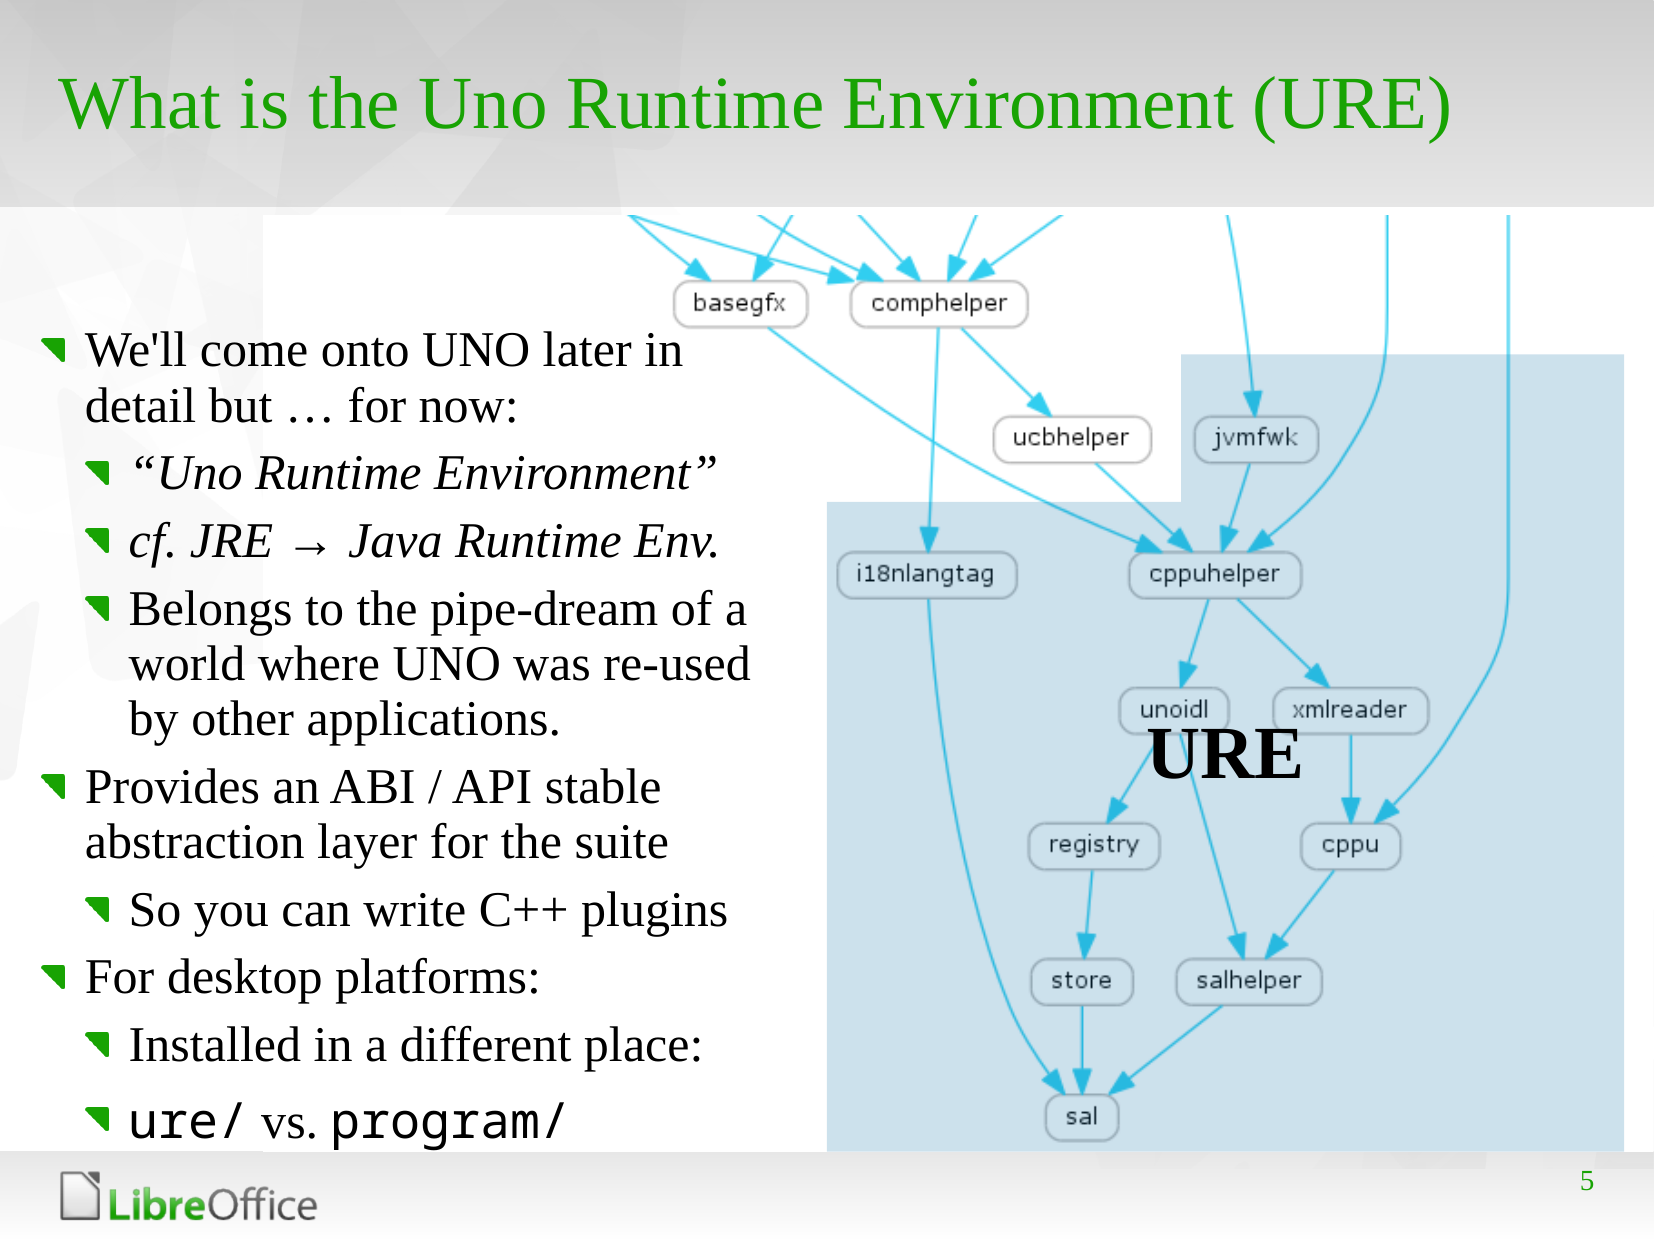

# What is the Uno Runtime Environment (URE)
We'll come onto UNO later in detail but … for now:
“Uno Runtime Environment”
cf. JRE → Java Runtime Env.
Belongs to the pipe-dream of a world where UNO was re-used by other applications.
Provides an ABI / API stable abstraction layer for the suite
So you can write C++ plugins
For desktop platforms:
Installed in a different place:
ure/ vs. program/
URE
5